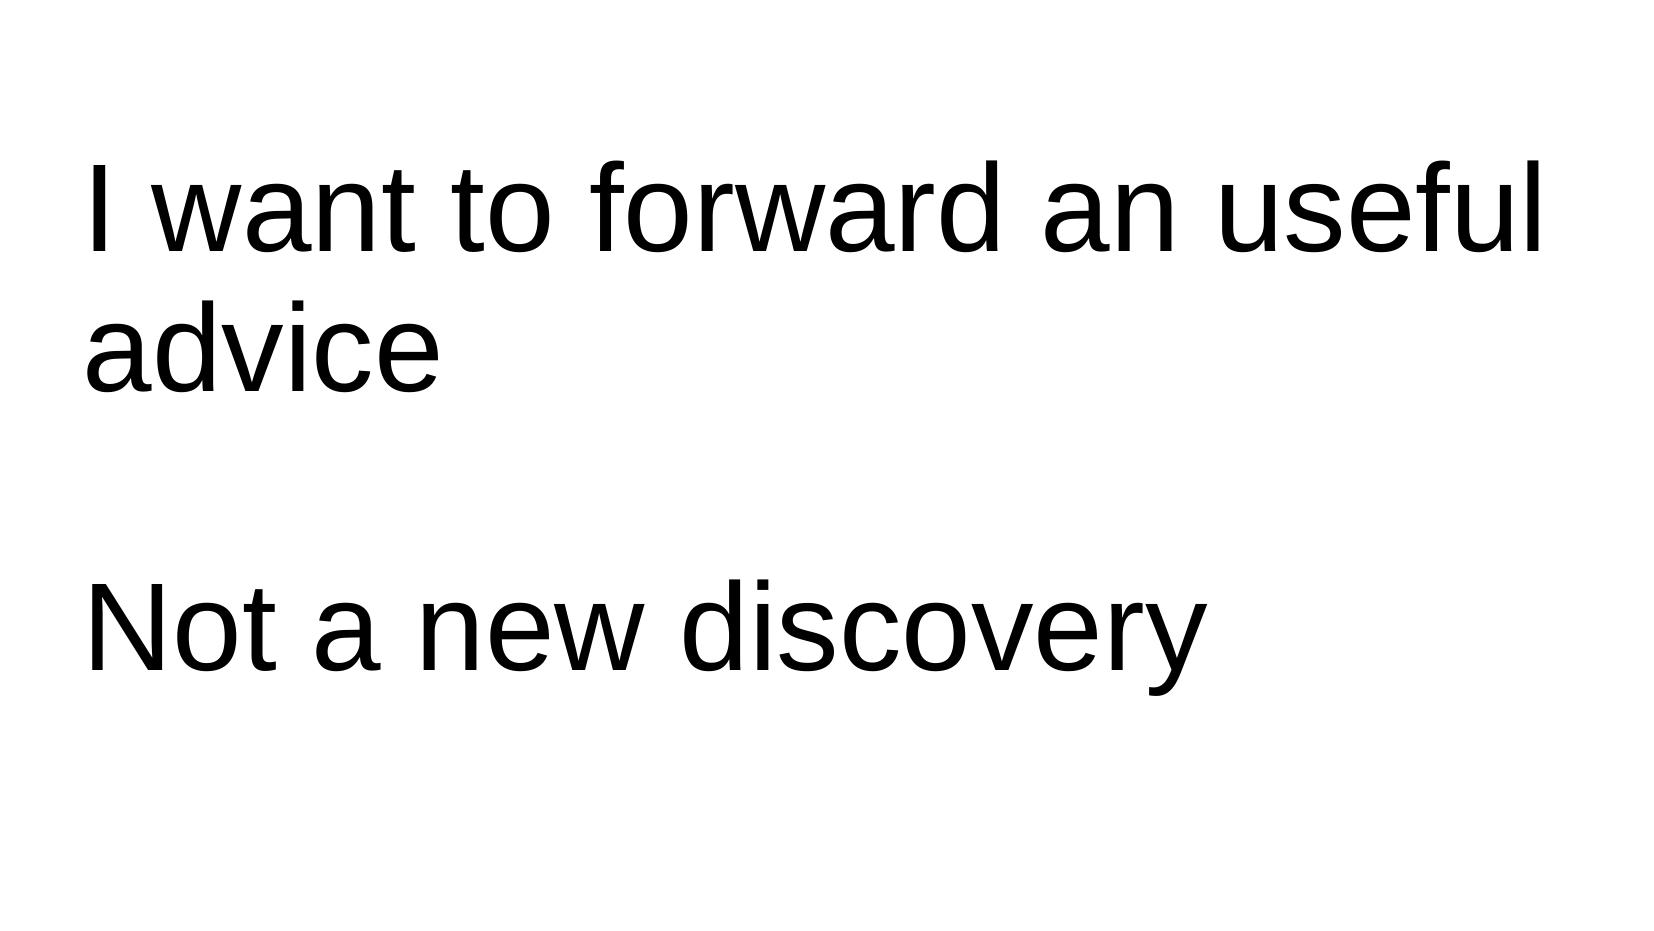

# I want to forward an useful advice
Not a new discovery